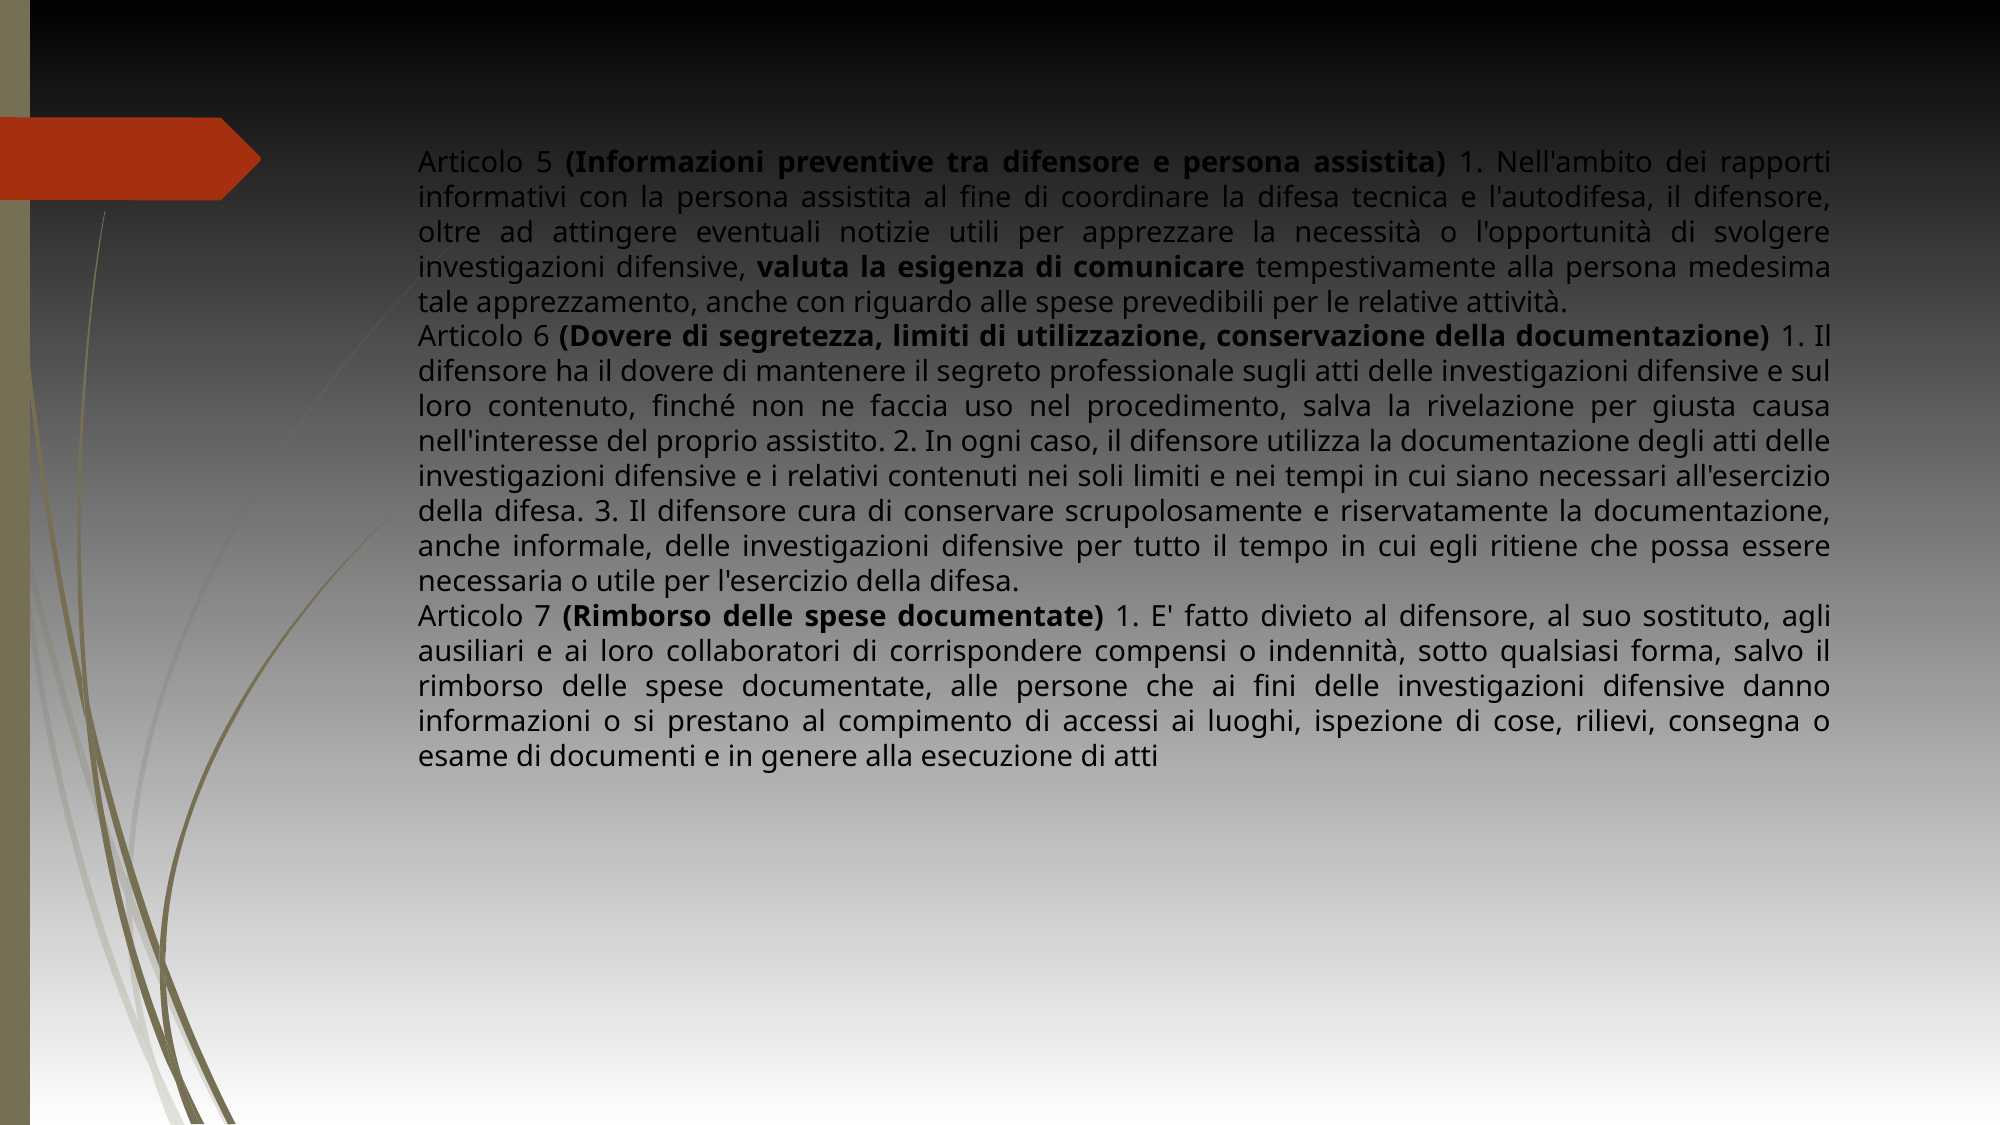

# Articolo 5 (Informazioni preventive tra difensore e persona assistita) 1. Nell'ambito dei rapporti informativi con la persona assistita al fine di coordinare la difesa tecnica e l'autodifesa, il difensore, oltre ad attingere eventuali notizie utili per apprezzare la necessità o l'opportunità di svolgere investigazioni difensive, valuta la esigenza di comunicare tempestivamente alla persona medesima tale apprezzamento, anche con riguardo alle spese prevedibili per le relative attività.
Articolo 6 (Dovere di segretezza, limiti di utilizzazione, conservazione della documentazione) 1. Il difensore ha il dovere di mantenere il segreto professionale sugli atti delle investigazioni difensive e sul loro contenuto, finché non ne faccia uso nel procedimento, salva la rivelazione per giusta causa nell'interesse del proprio assistito. 2. In ogni caso, il difensore utilizza la documentazione degli atti delle investigazioni difensive e i relativi contenuti nei soli limiti e nei tempi in cui siano necessari all'esercizio della difesa. 3. Il difensore cura di conservare scrupolosamente e riservatamente la documentazione, anche informale, delle investigazioni difensive per tutto il tempo in cui egli ritiene che possa essere necessaria o utile per l'esercizio della difesa.
Articolo 7 (Rimborso delle spese documentate) 1. E' fatto divieto al difensore, al suo sostituto, agli ausiliari e ai loro collaboratori di corrispondere compensi o indennità, sotto qualsiasi forma, salvo il rimborso delle spese documentate, alle persone che ai fini delle investigazioni difensive danno informazioni o si prestano al compimento di accessi ai luoghi, ispezione di cose, rilievi, consegna o esame di documenti e in genere alla esecuzione di atti